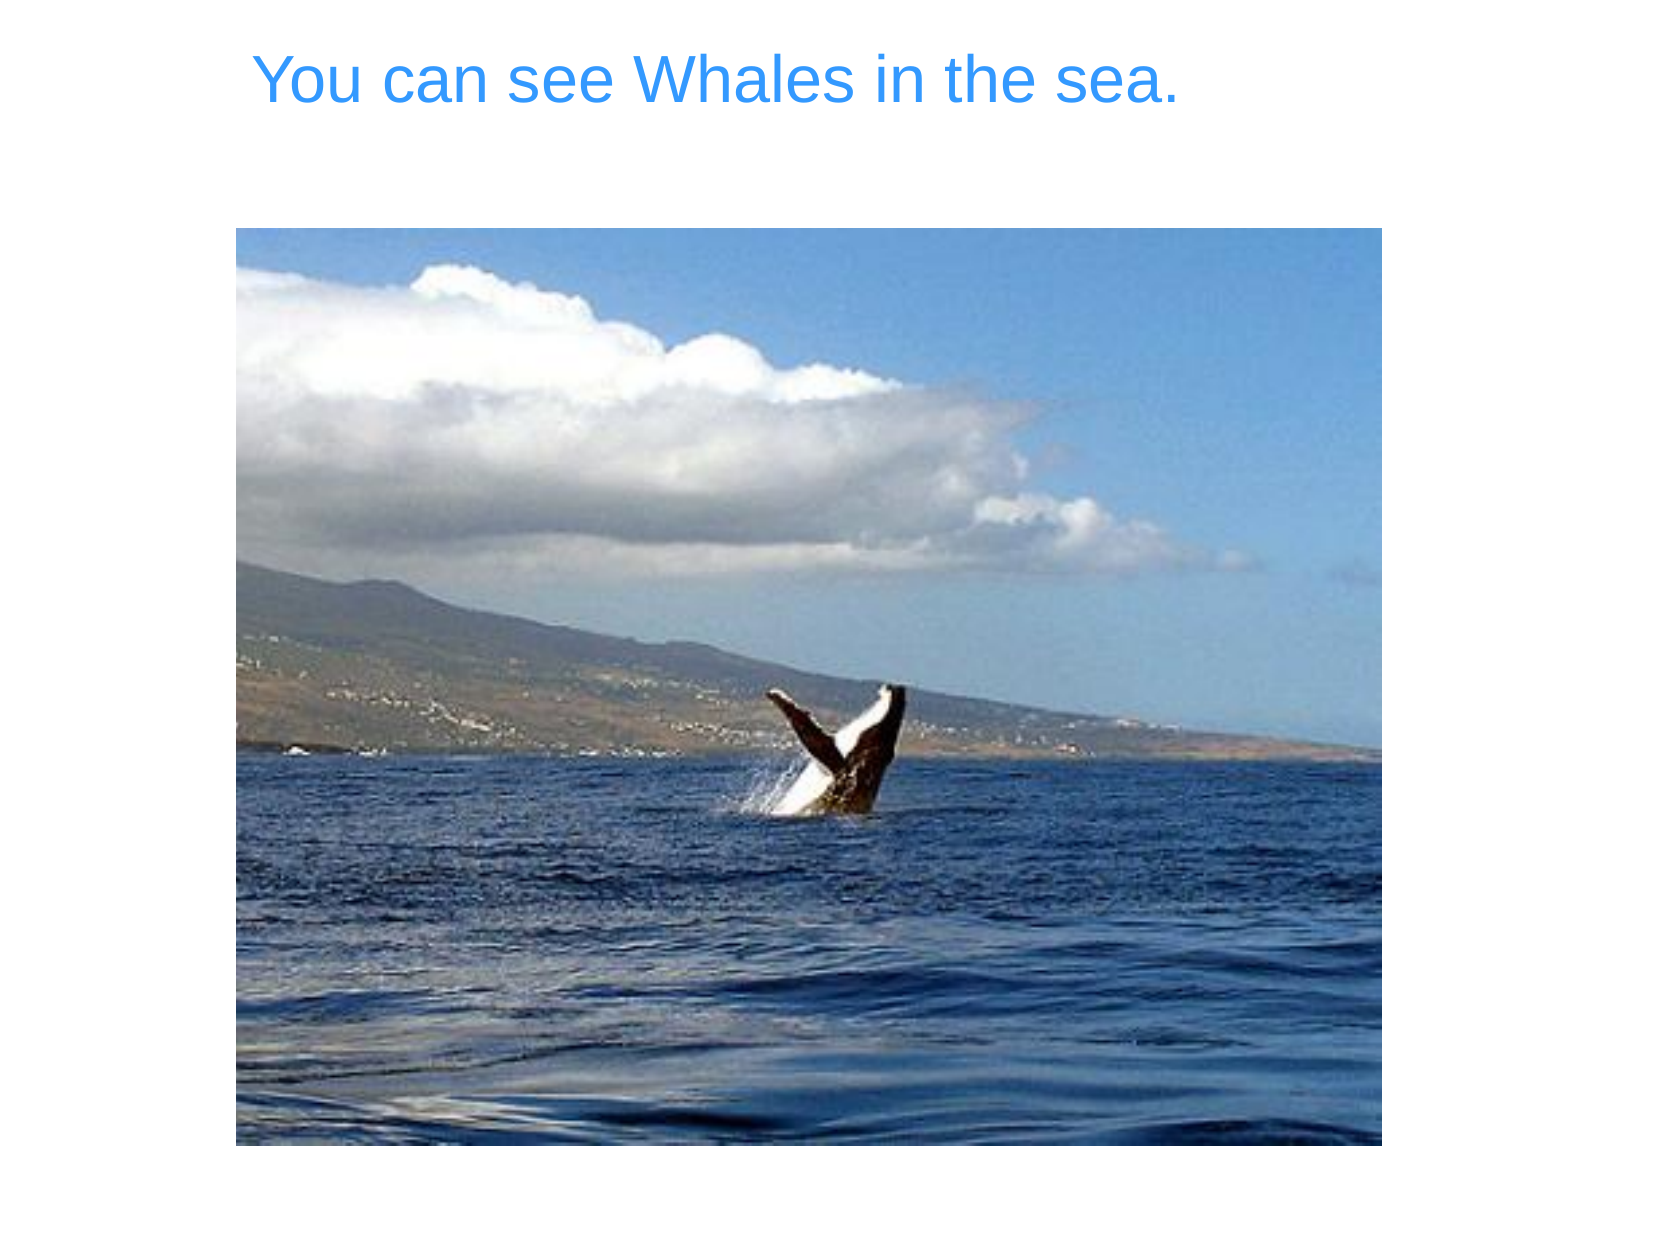

# You can see Whales in the sea.